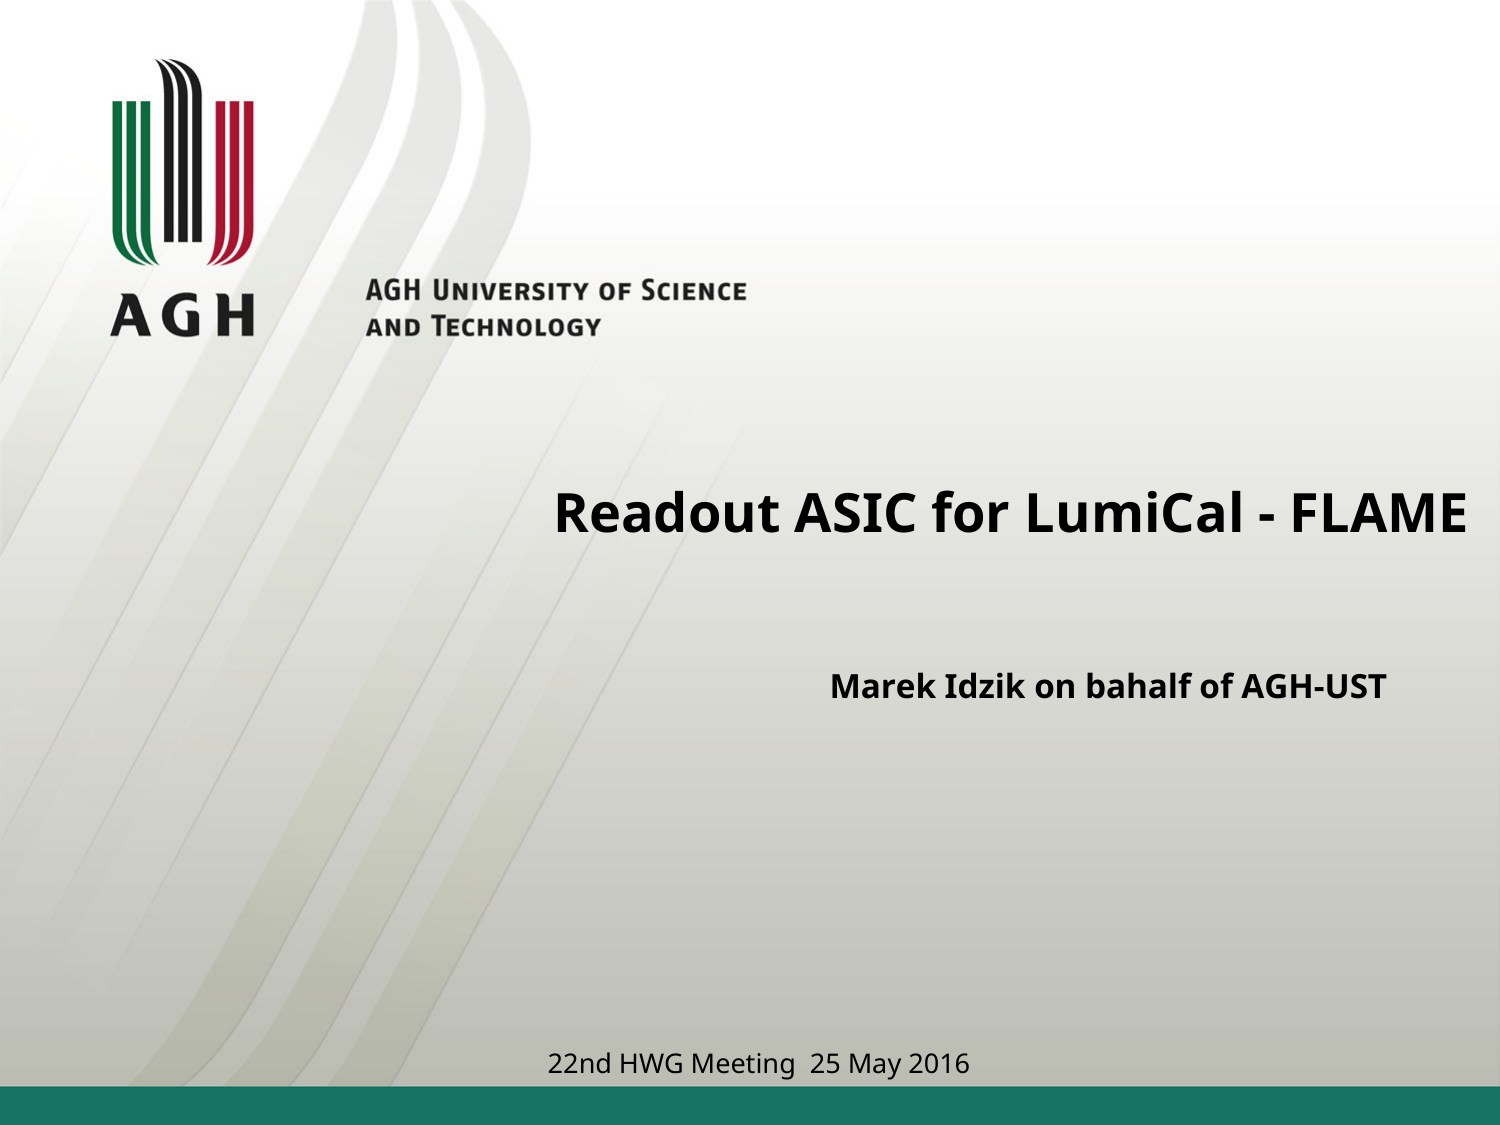

# Readout ASIC for LumiCal - FLAME
Marek Idzik on bahalf of AGH-UST
22nd HWG Meeting 25 May 2016